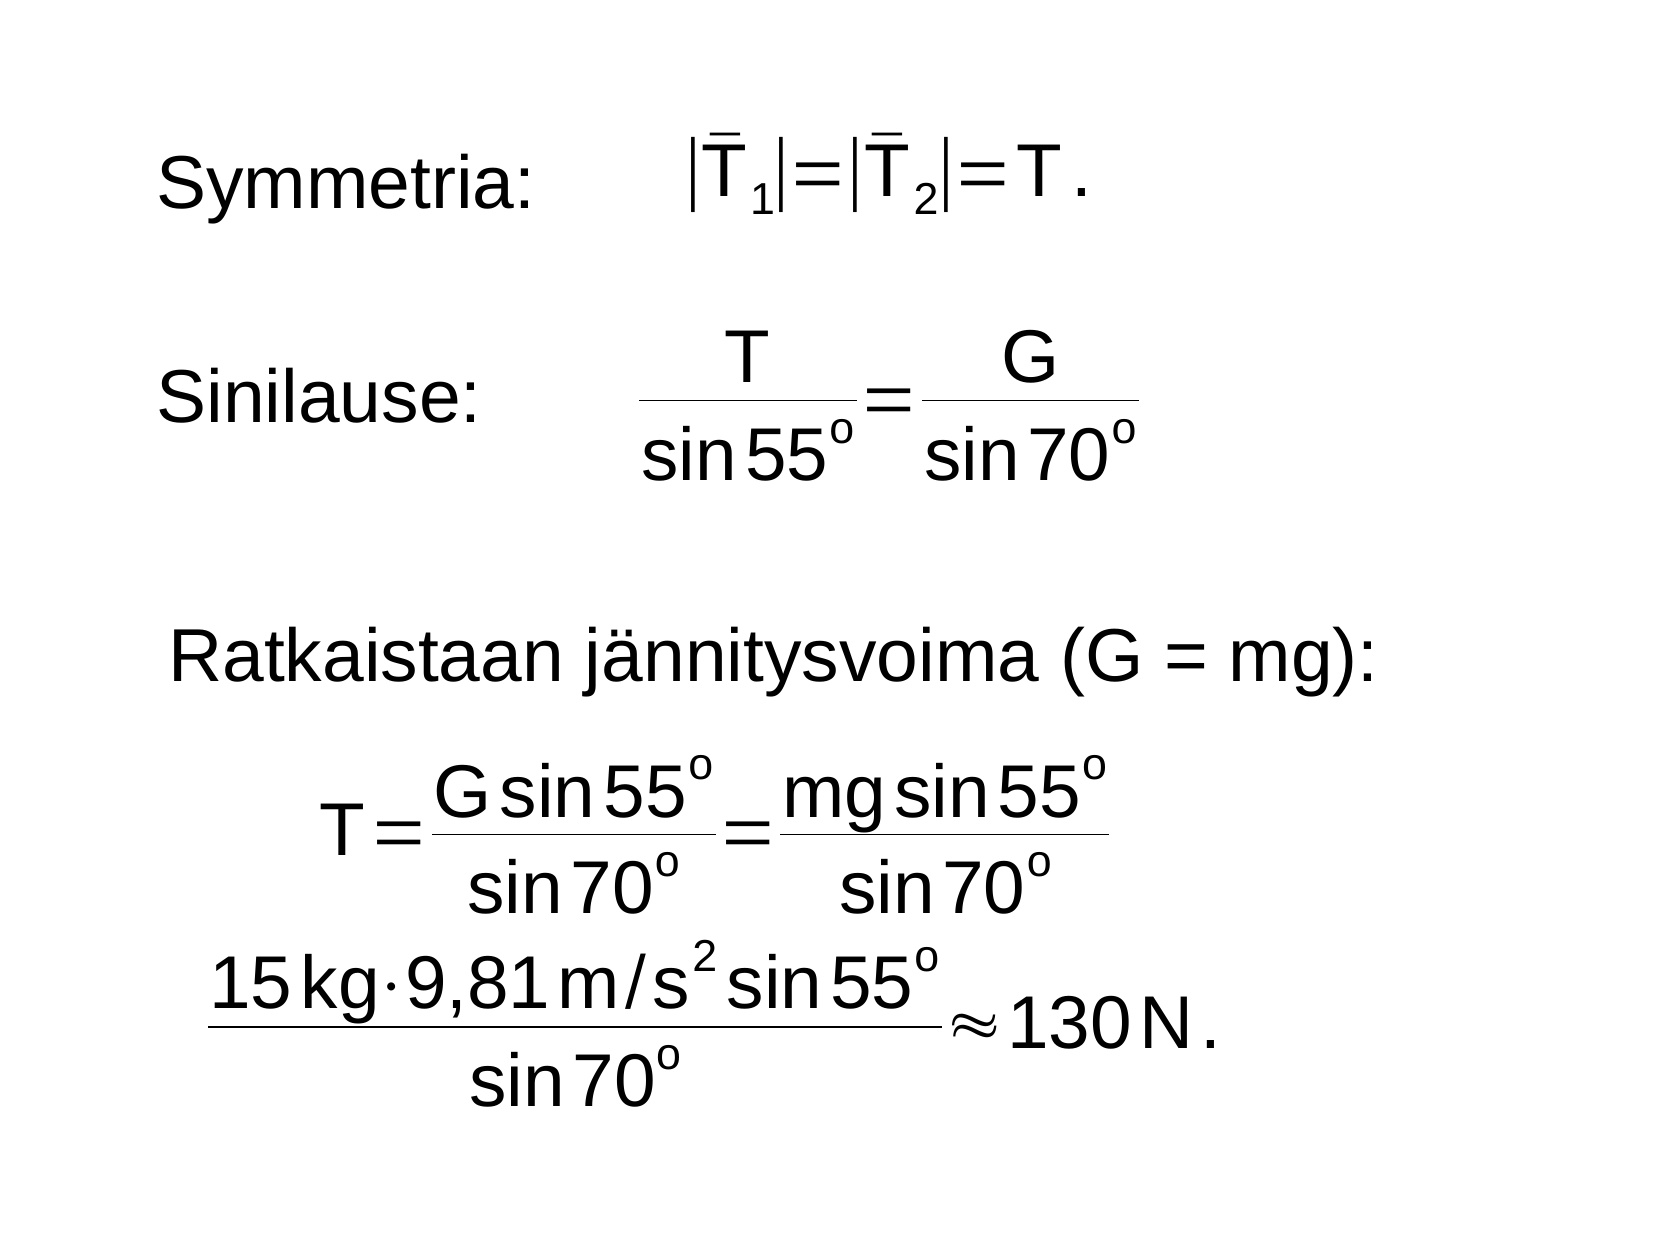

Symmetria:
Sinilause:
Ratkaistaan jännitysvoima (G = mg):